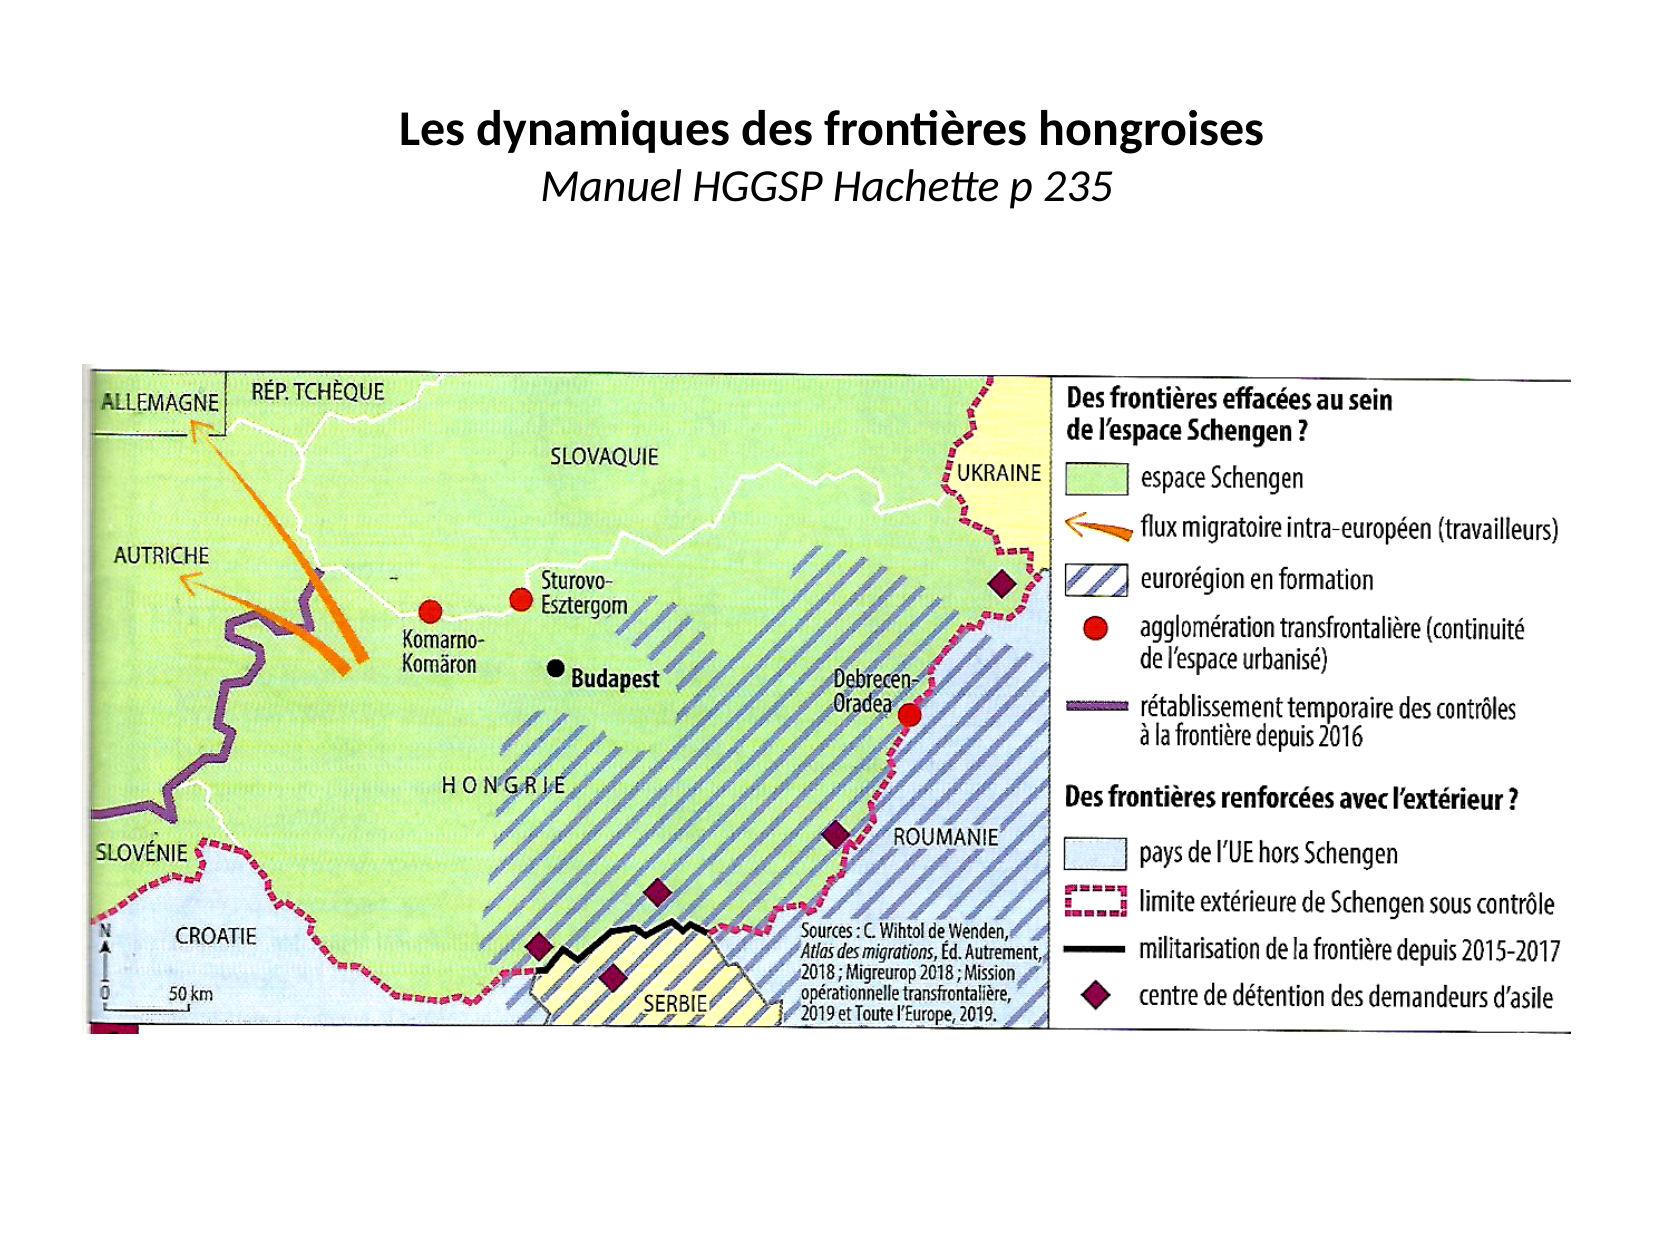

# Les dynamiques des frontières hongroises Manuel HGGSP Hachette p 235